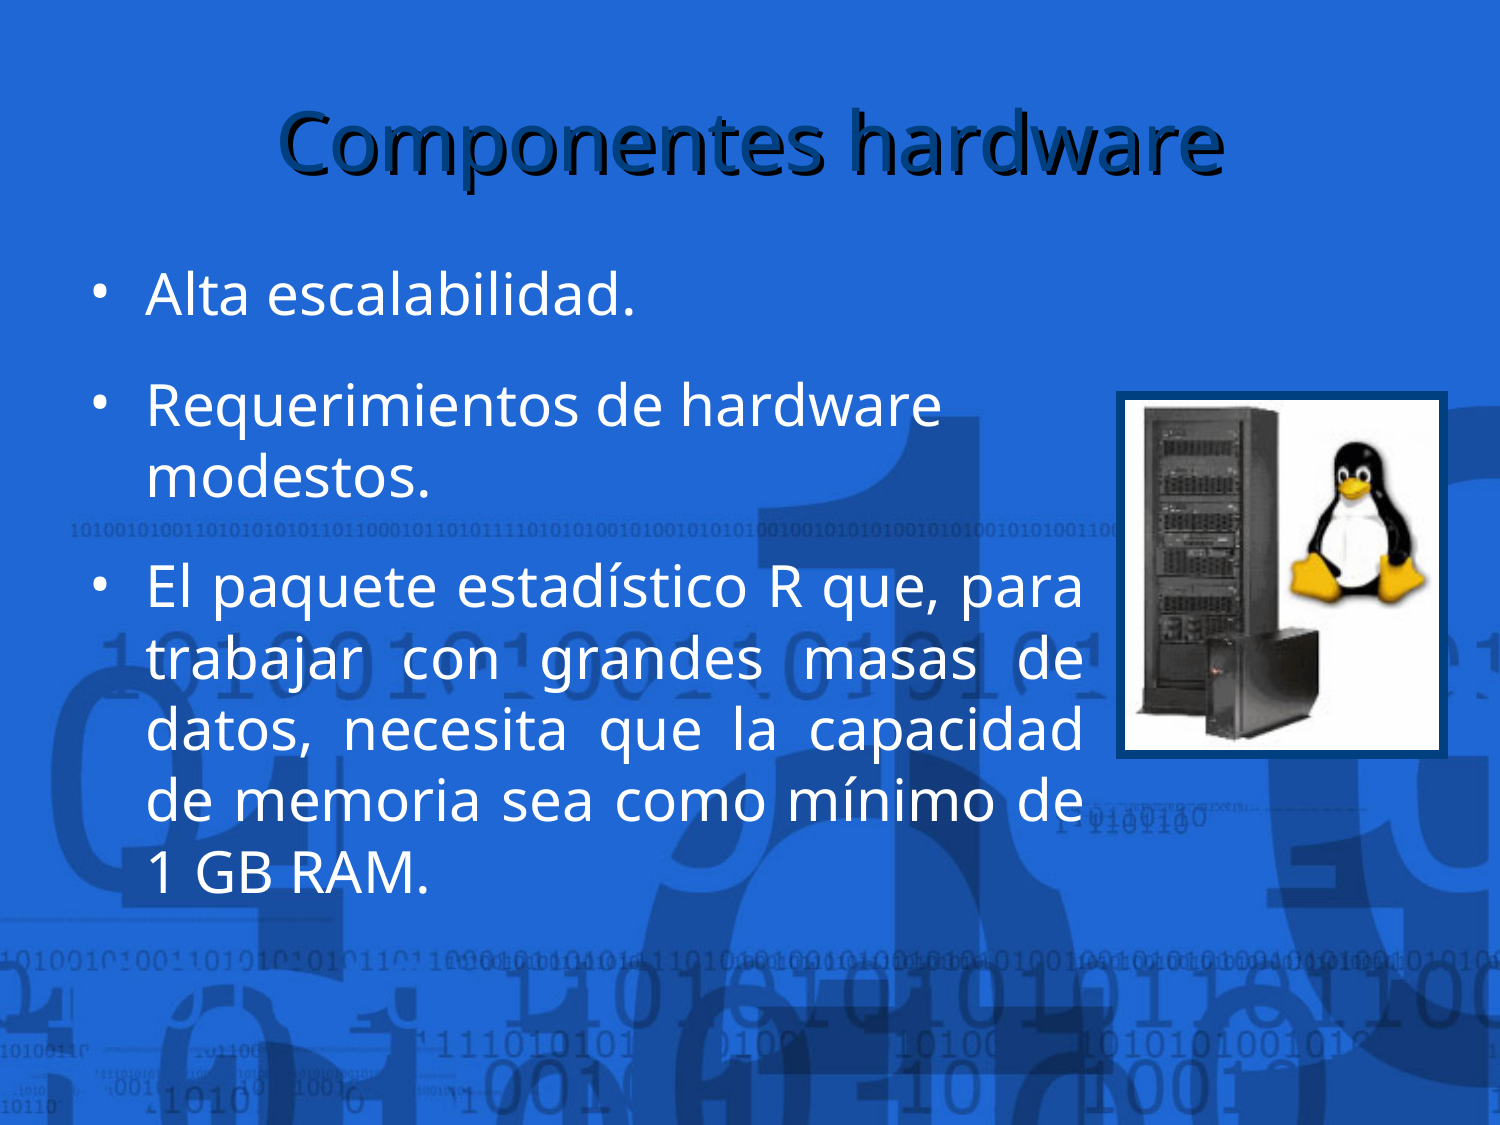

# Componentes hardware
Alta escalabilidad.
Requerimientos de hardware modestos.
El paquete estadístico R que, para trabajar con grandes masas de datos, necesita que la capacidad de memoria sea como mínimo de 1 GB RAM.